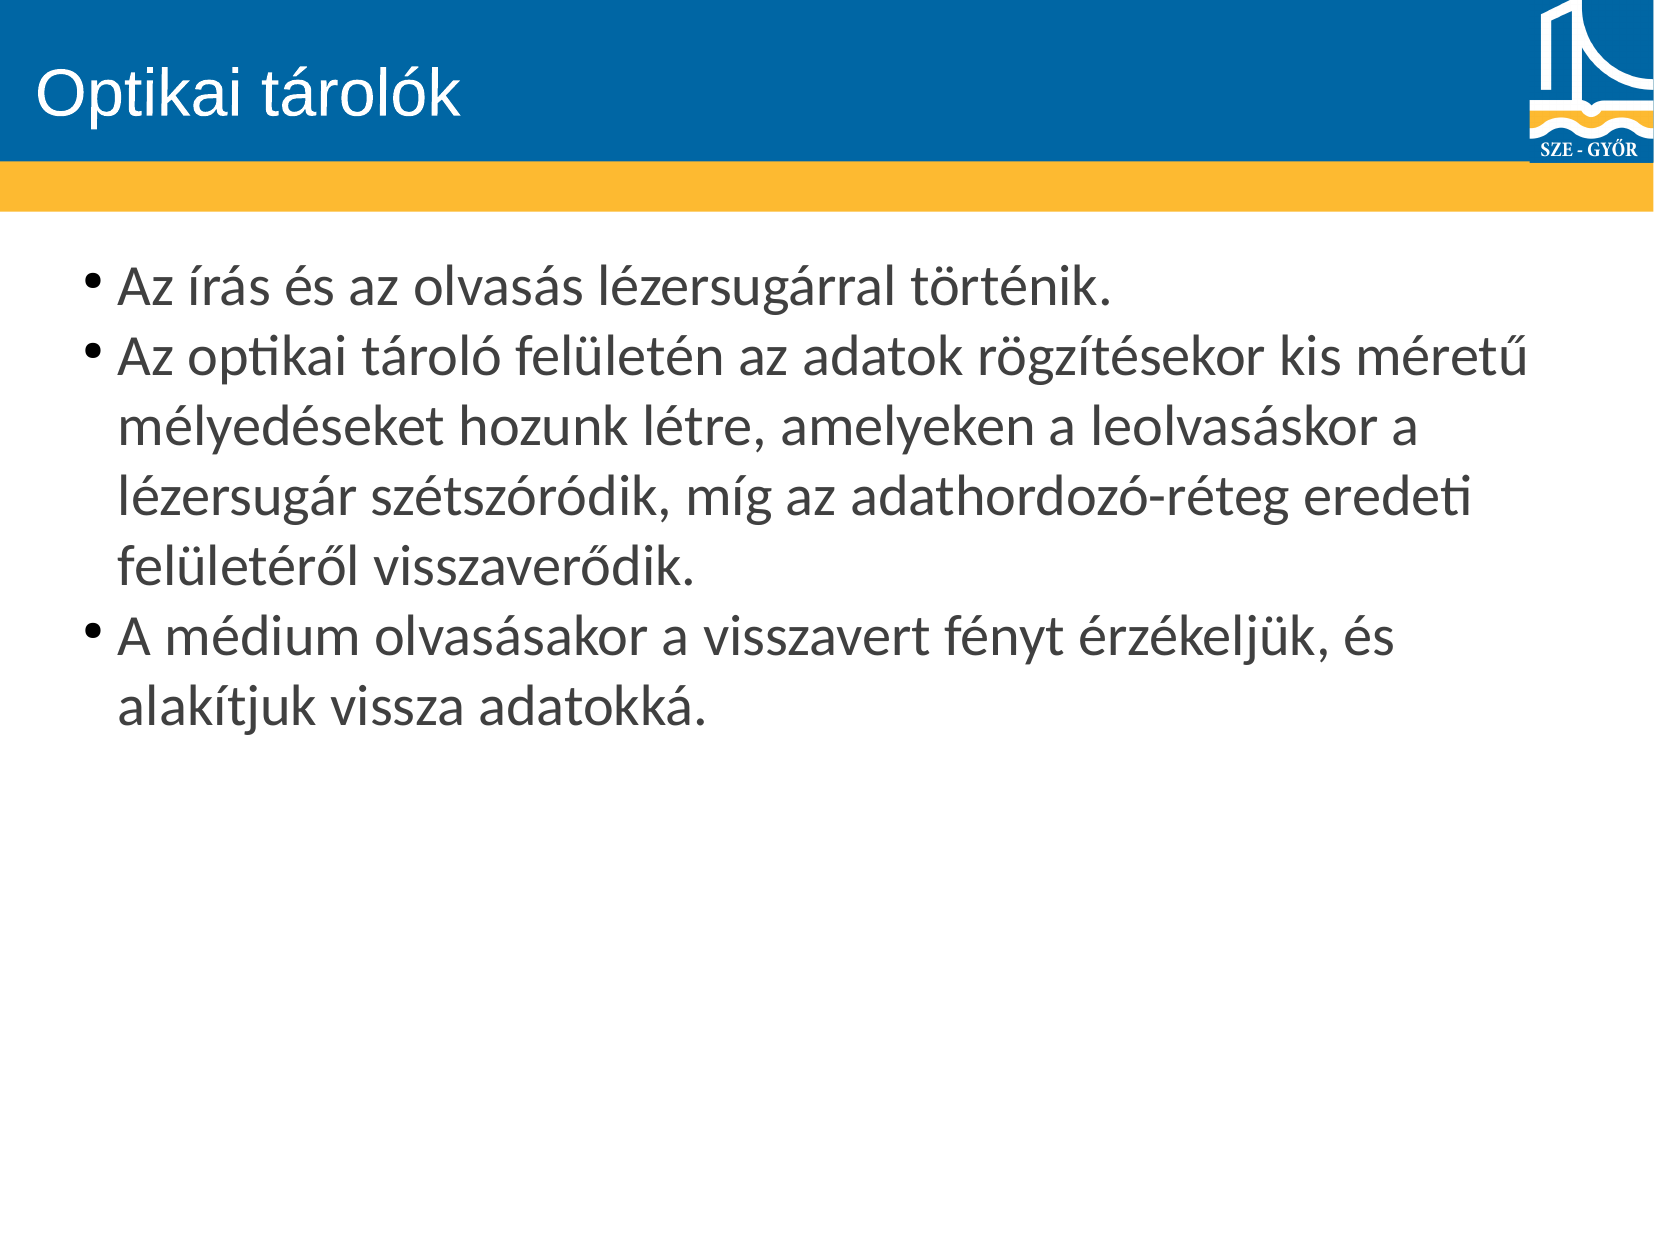

Optikai tárolók
Az írás és az olvasás lézersugárral történik.
Az optikai tároló felületén az adatok rögzítésekor kis méretű mélyedéseket hozunk létre, amelyeken a leolvasáskor a lézersugár szétszóródik, míg az adathordozó-réteg eredeti felületéről visszaverődik.
A médium olvasásakor a visszavert fényt érzékeljük, és alakítjuk vissza adatokká.